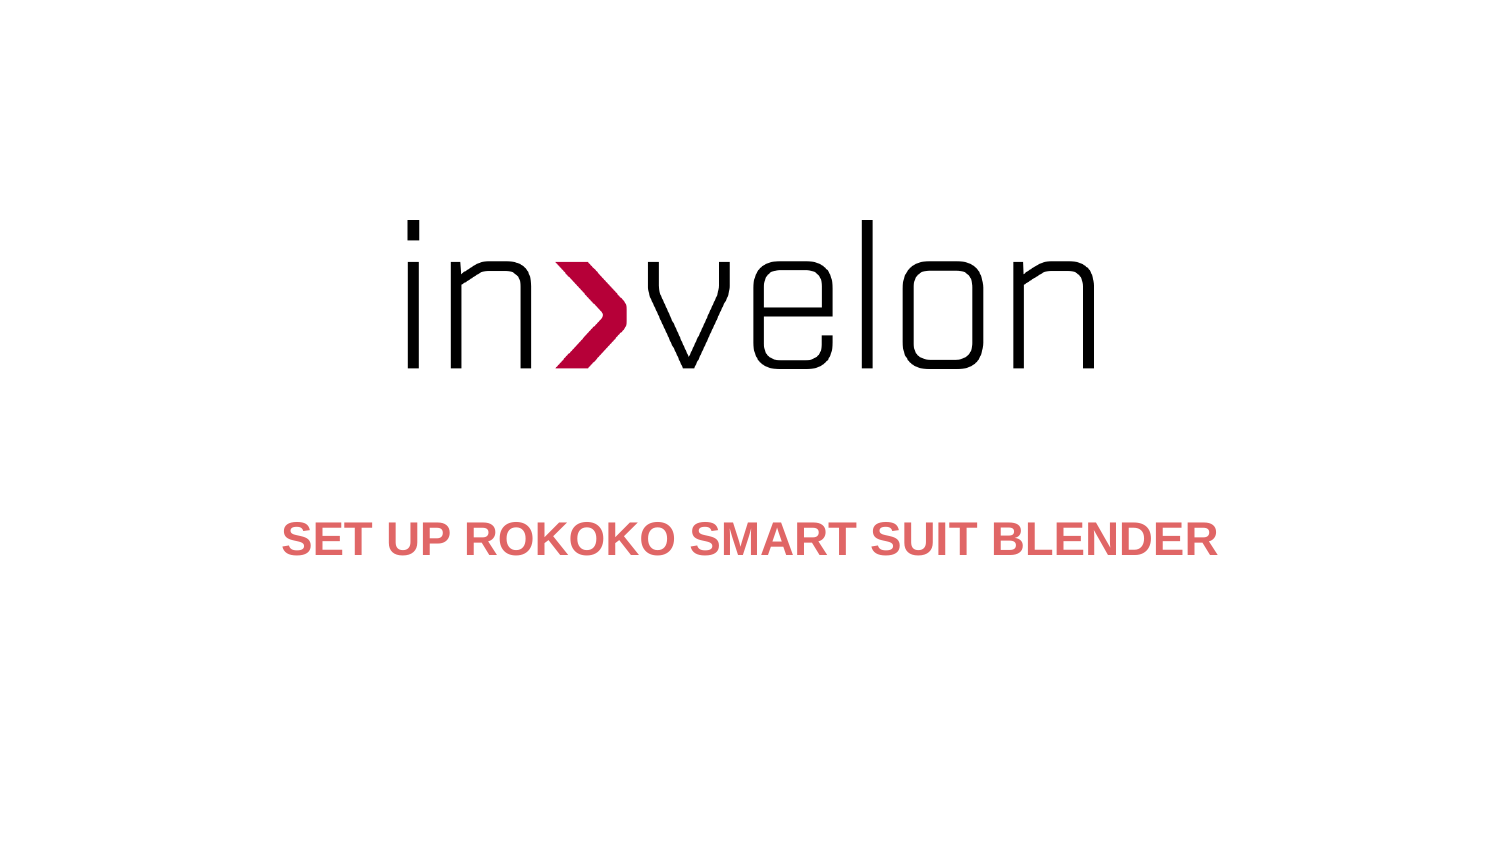

# SET UP ROKOKO SMART SUIT BLENDER